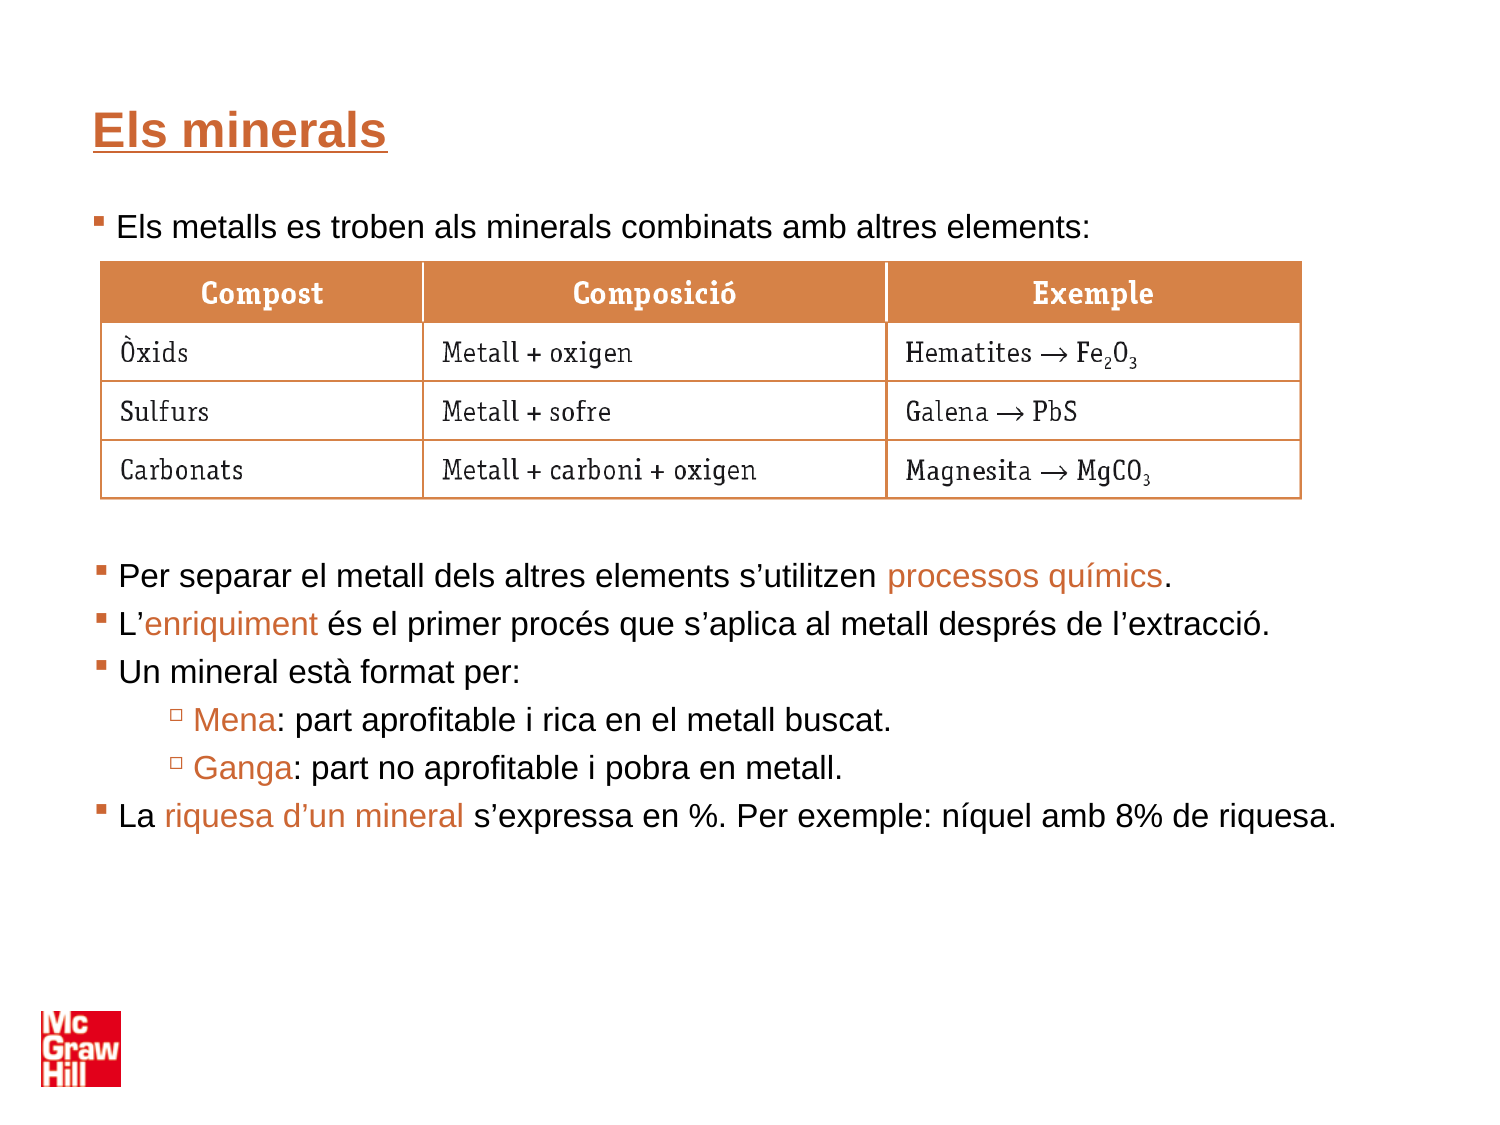

Els minerals
 Els metalls es troben als minerals combinats amb altres elements:
 Per separar el metall dels altres elements s’utilitzen processos químics.
 L’enriquiment és el primer procés que s’aplica al metall després de l’extracció.
 Un mineral està format per:
 Mena: part aprofitable i rica en el metall buscat.
 Ganga: part no aprofitable i pobra en metall.
 La riquesa d’un mineral s’expressa en %. Per exemple: níquel amb 8% de riquesa.